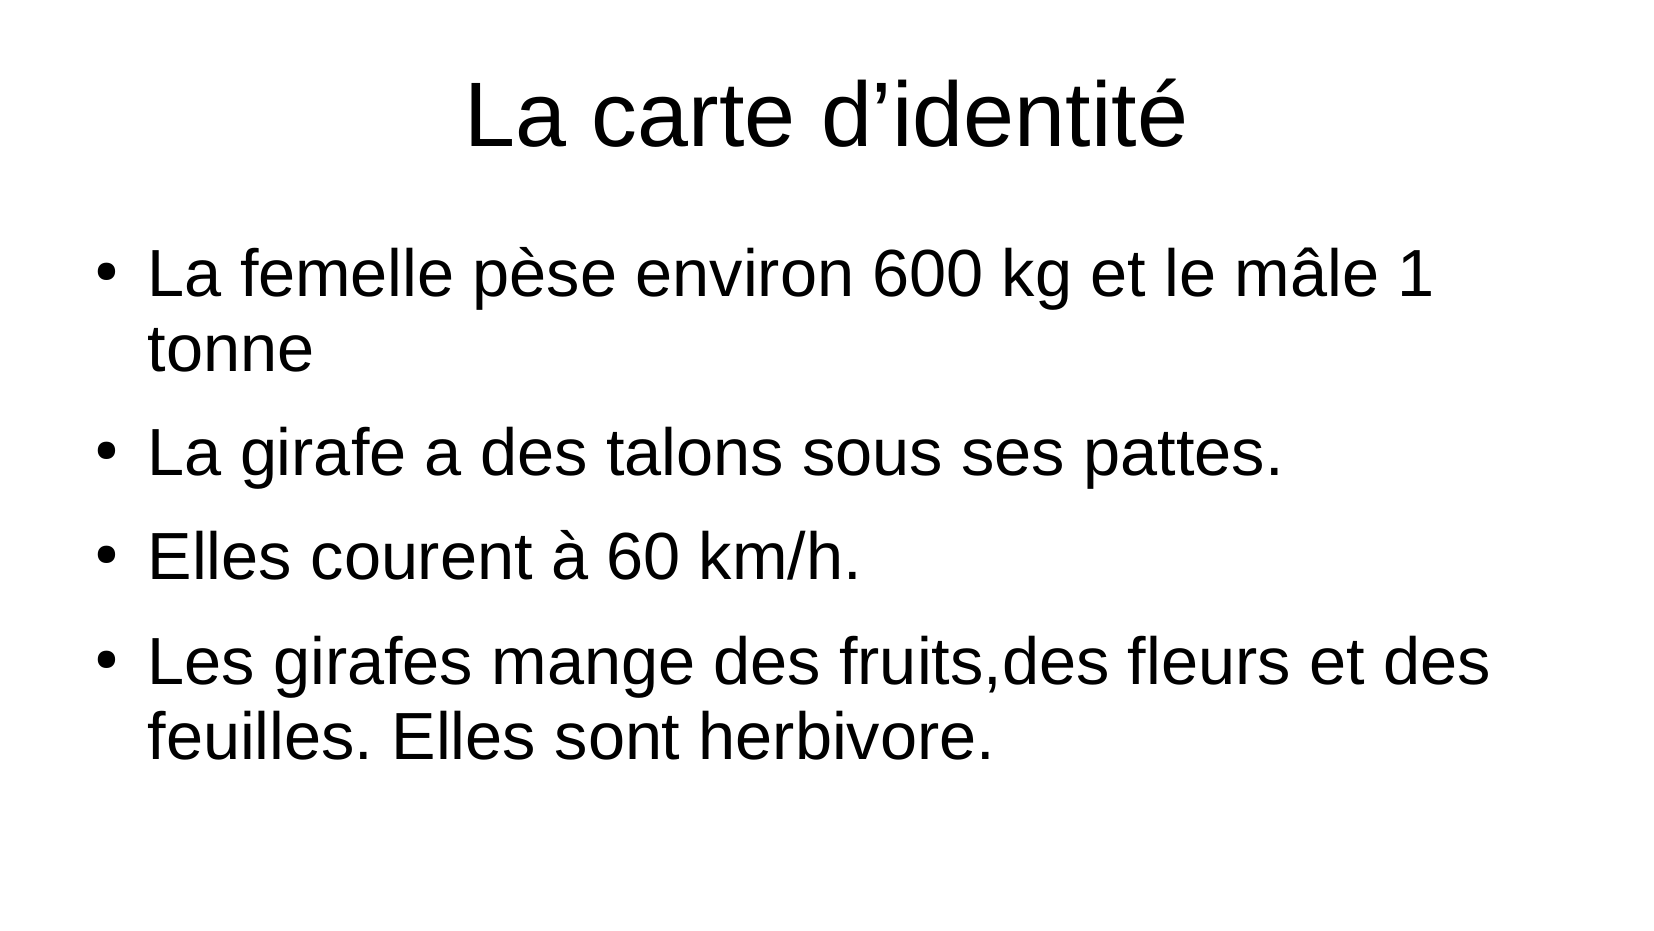

# La carte d’identité
La femelle pèse environ 600 kg et le mâle 1 tonne
La girafe a des talons sous ses pattes.
Elles courent à 60 km/h.
Les girafes mange des fruits,des fleurs et des feuilles. Elles sont herbivore.